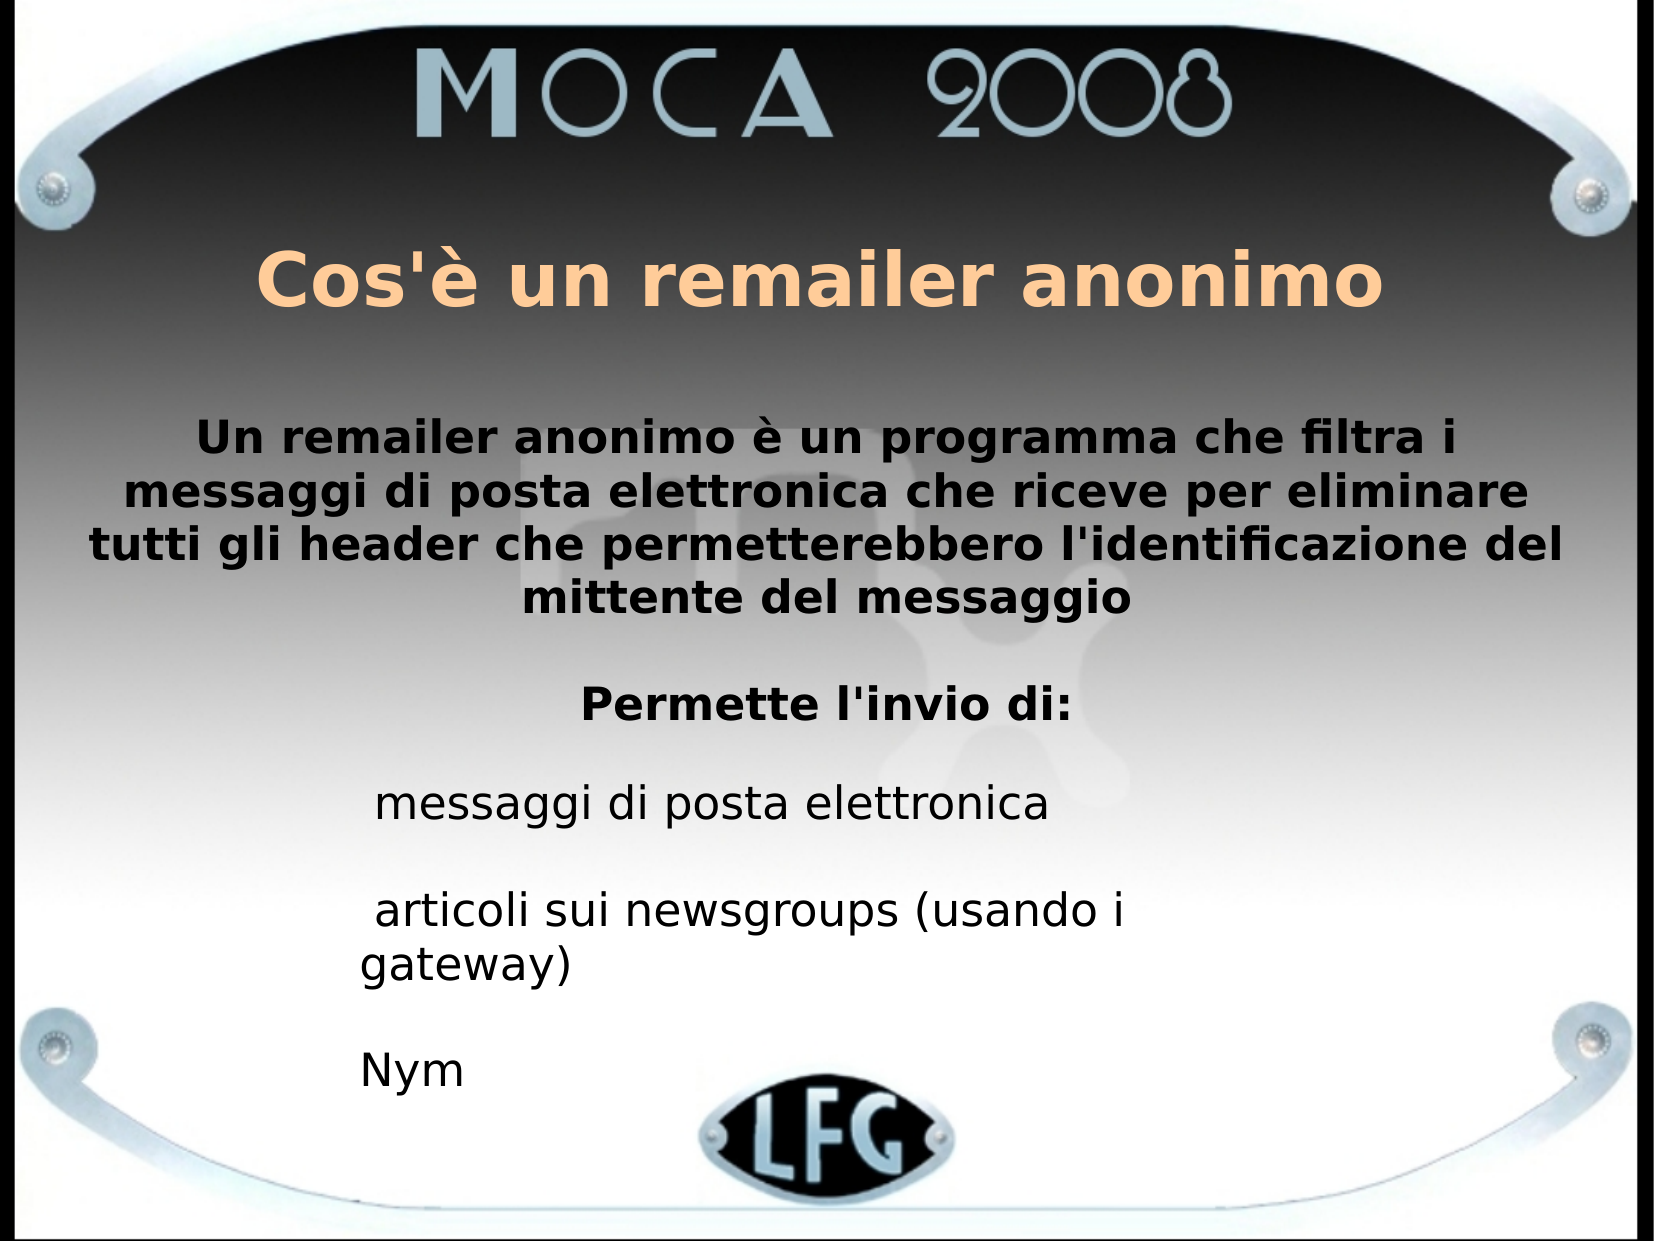

# Cos'è un remailer anonimo
Un remailer anonimo è un programma che filtra i messaggi di posta elettronica che riceve per eliminare tutti gli header che permetterebbero l'identificazione del mittente del messaggio
Permette l'invio di:
 messaggi di posta elettronica
 articoli sui newsgroups (usando i gateway)
Nym